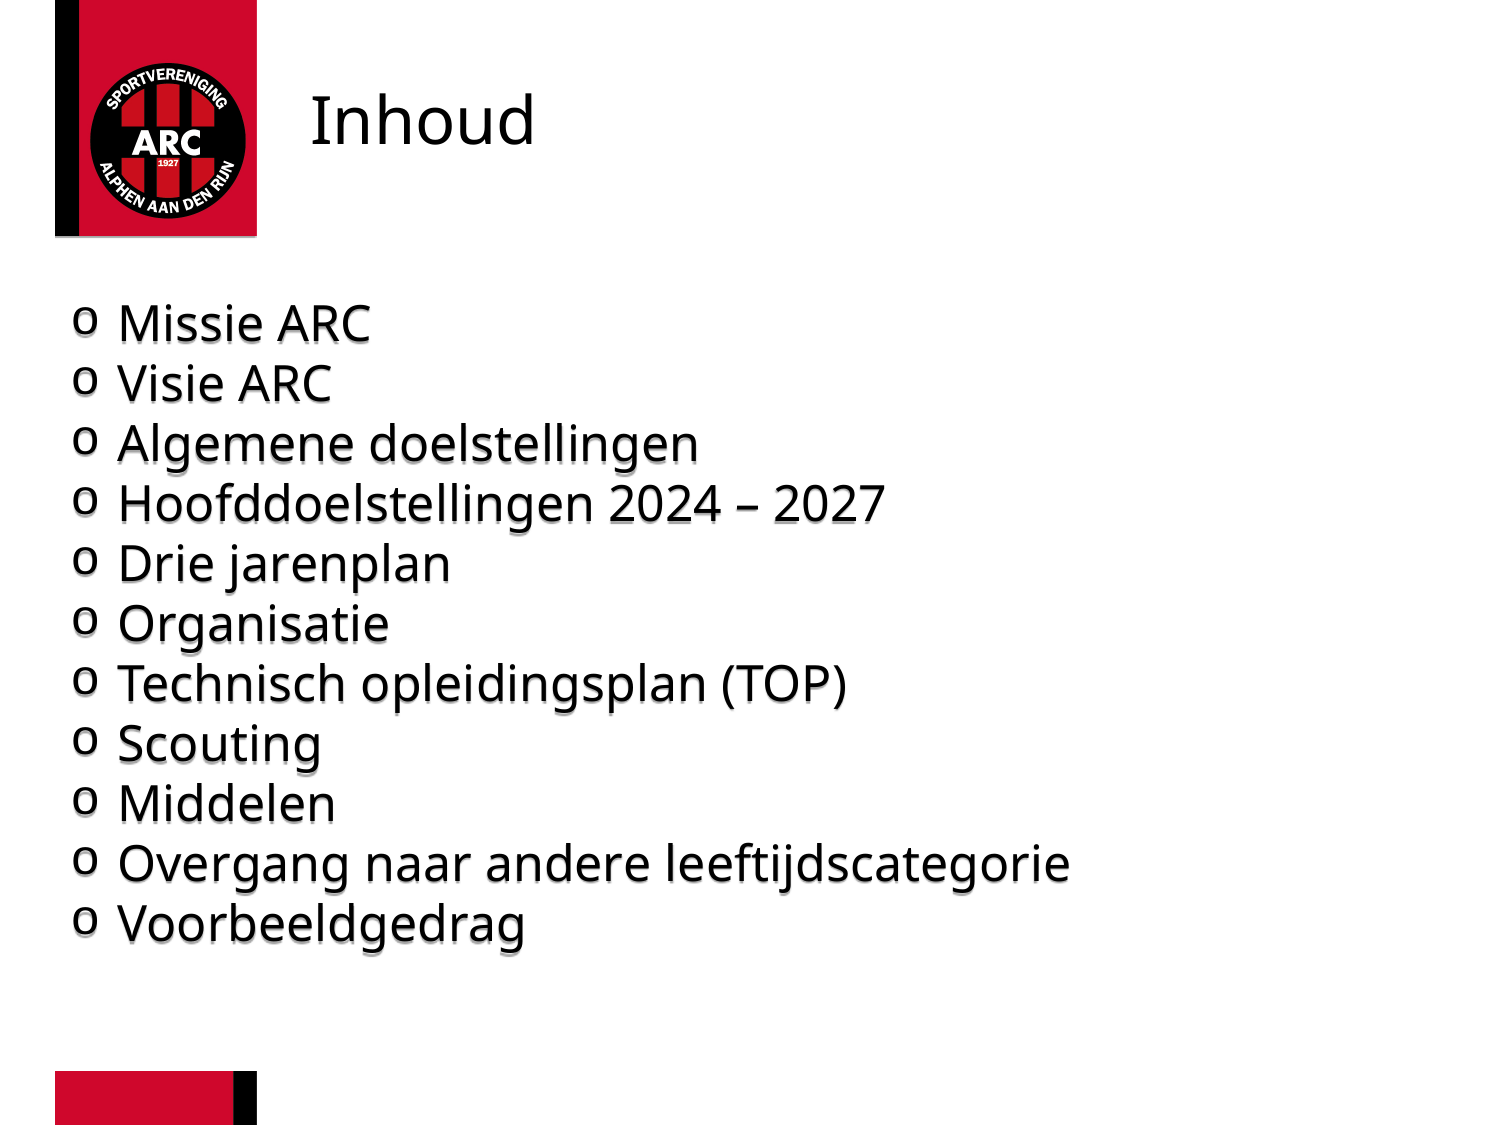

# Inhoud
Missie ARC
Visie ARC
Algemene doelstellingen
Hoofddoelstellingen 2024 – 2027
Drie jarenplan
Organisatie
Technisch opleidingsplan (TOP)
Scouting
Middelen
Overgang naar andere leeftijdscategorie
Voorbeeldgedrag